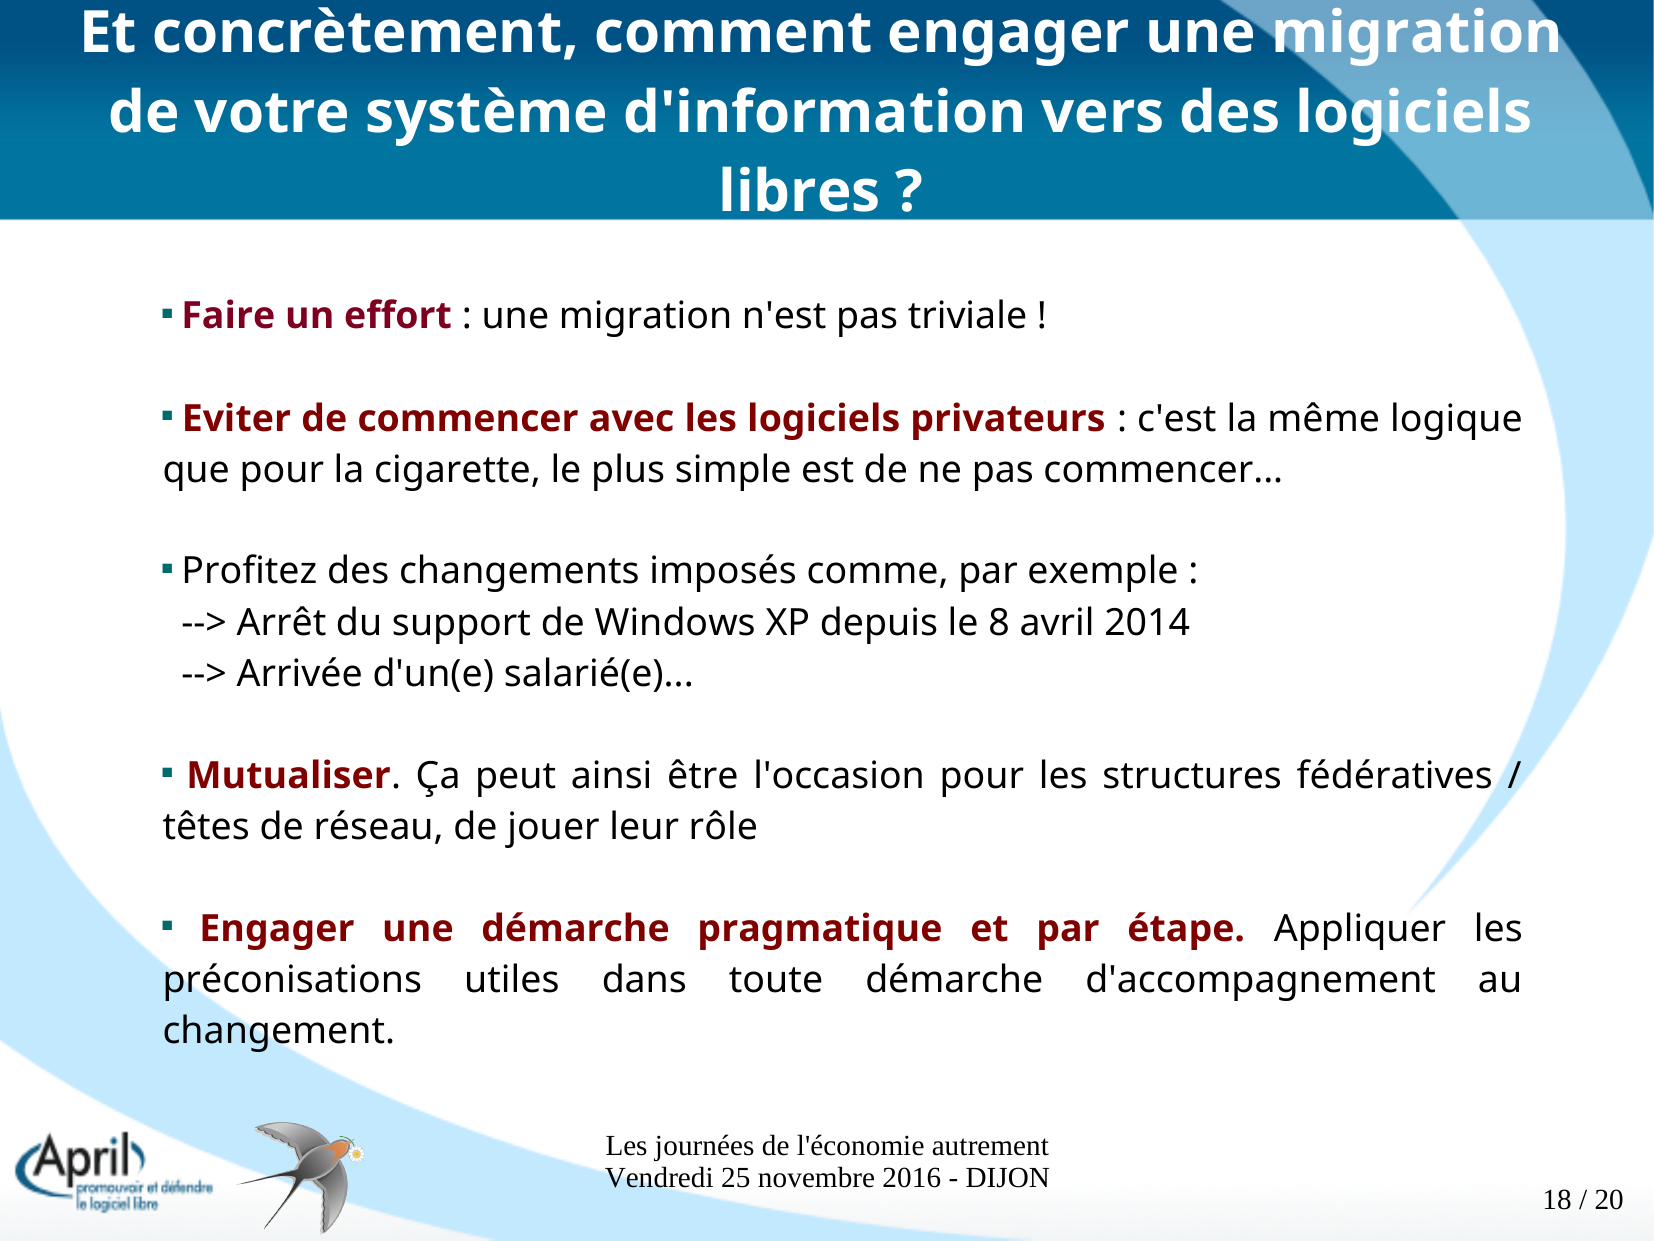

# Et concrètement, comment engager une migration de votre système d'information vers des logiciels libres ?
 Faire un effort : une migration n'est pas triviale !
 Eviter de commencer avec les logiciels privateurs : c'est la même logique que pour la cigarette, le plus simple est de ne pas commencer...
 Profitez des changements imposés comme, par exemple :
 --> Arrêt du support de Windows XP depuis le 8 avril 2014
 --> Arrivée d'un(e) salarié(e)...
 Mutualiser. Ça peut ainsi être l'occasion pour les structures fédératives / têtes de réseau, de jouer leur rôle
 Engager une démarche pragmatique et par étape. Appliquer les préconisations utiles dans toute démarche d'accompagnement au changement.
17 novembre 2014 - CNAJEP
18